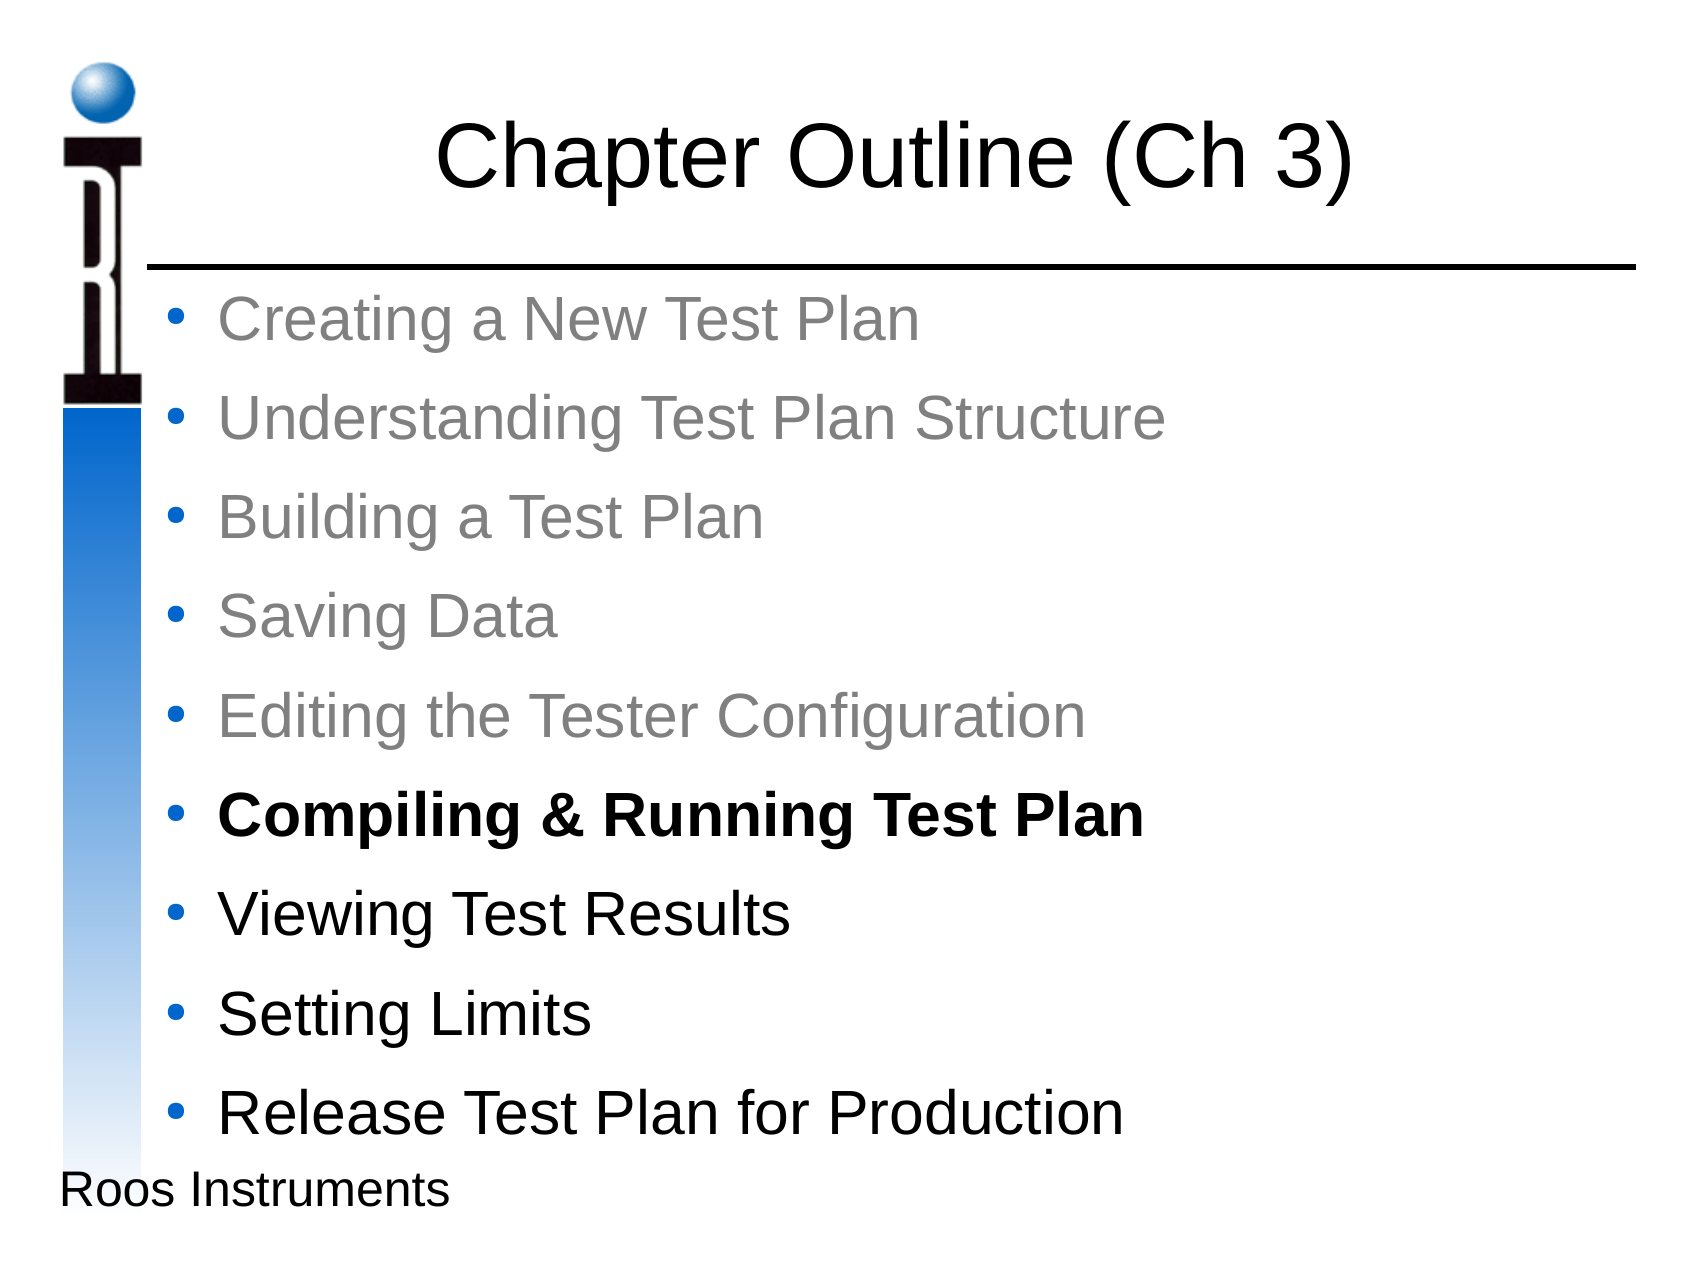

# Chapter Outline (Ch 3)
Creating a New Test Plan
Understanding Test Plan Structure
Building a Test Plan
Saving Data
Editing the Tester Configuration
Compiling & Running Test Plan
Viewing Test Results
Setting Limits
Release Test Plan for Production